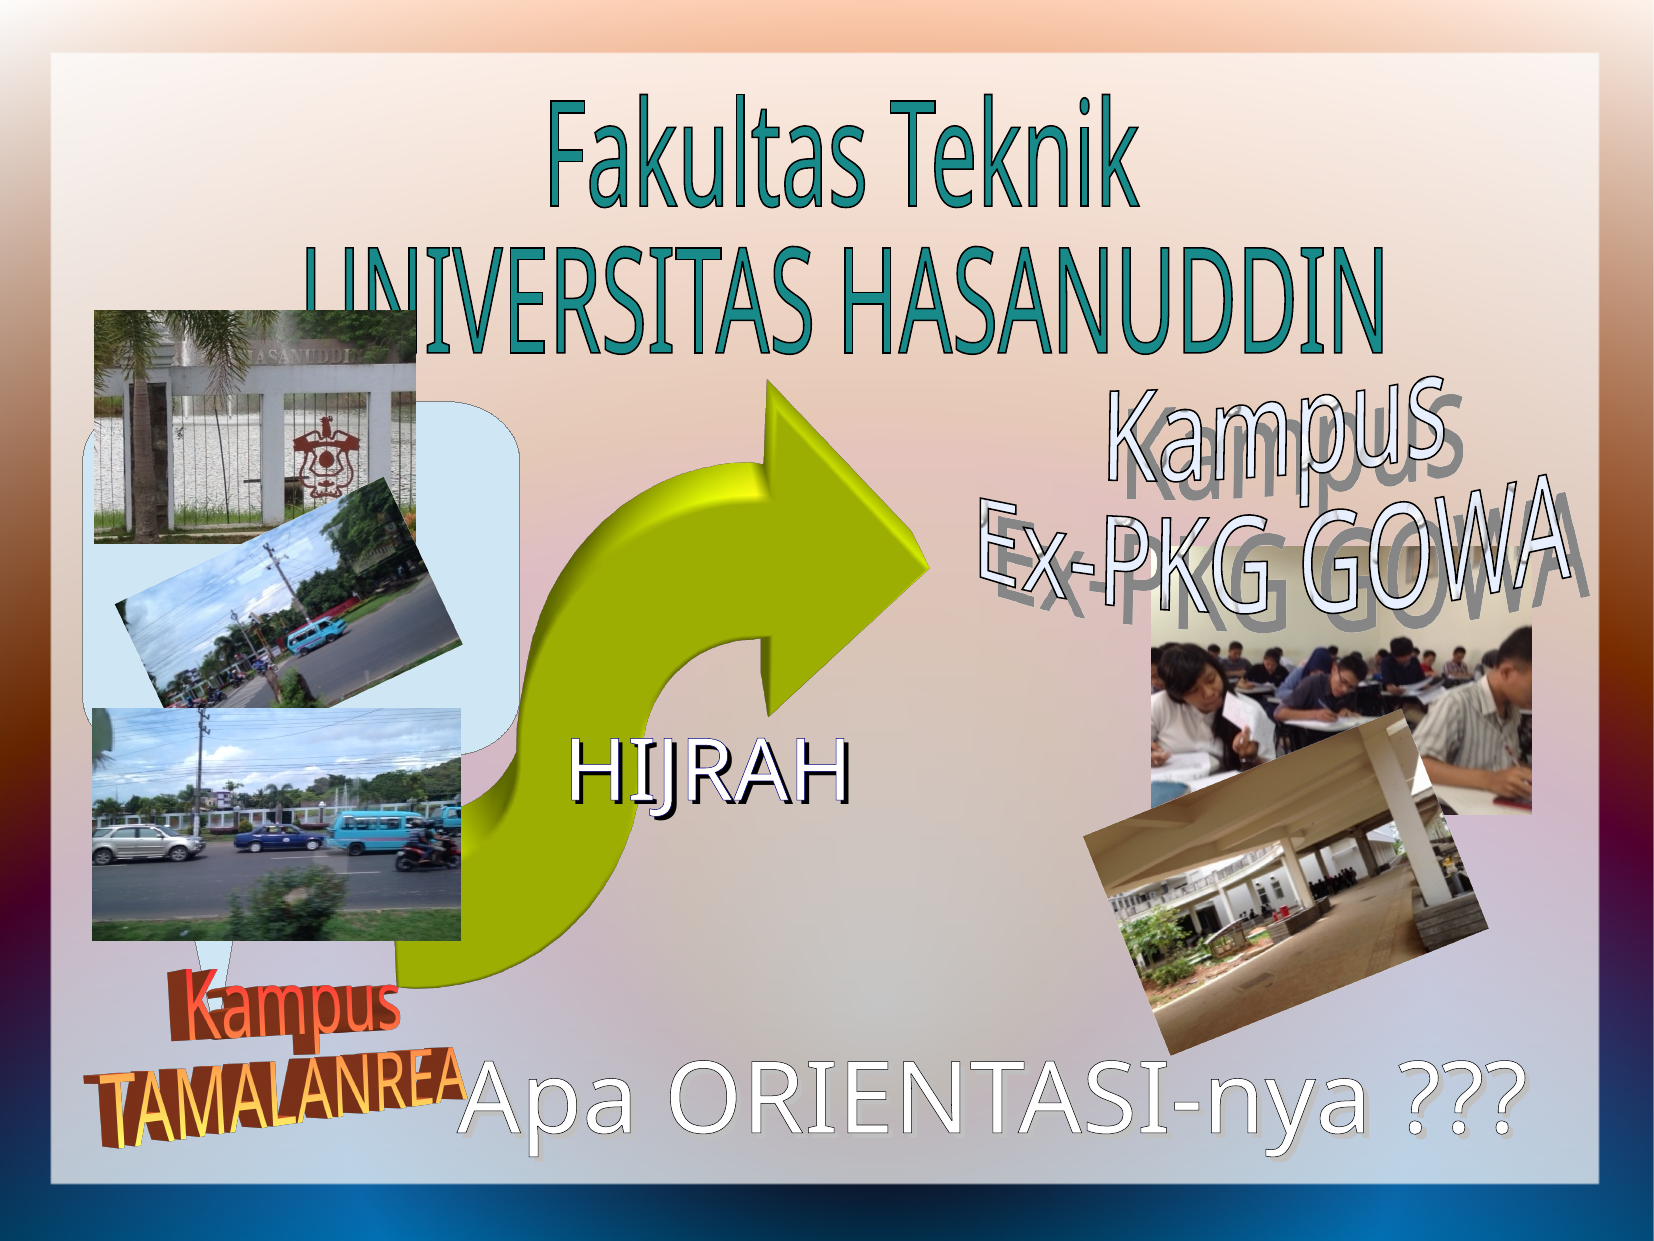

Fakultas Teknik
UNIVERSITAS HASANUDDIN
Kampus
Ex-PKG GOWA
HIJRAH
Kampus
TAMALANREA
Apa ORIENTASI-nya ???